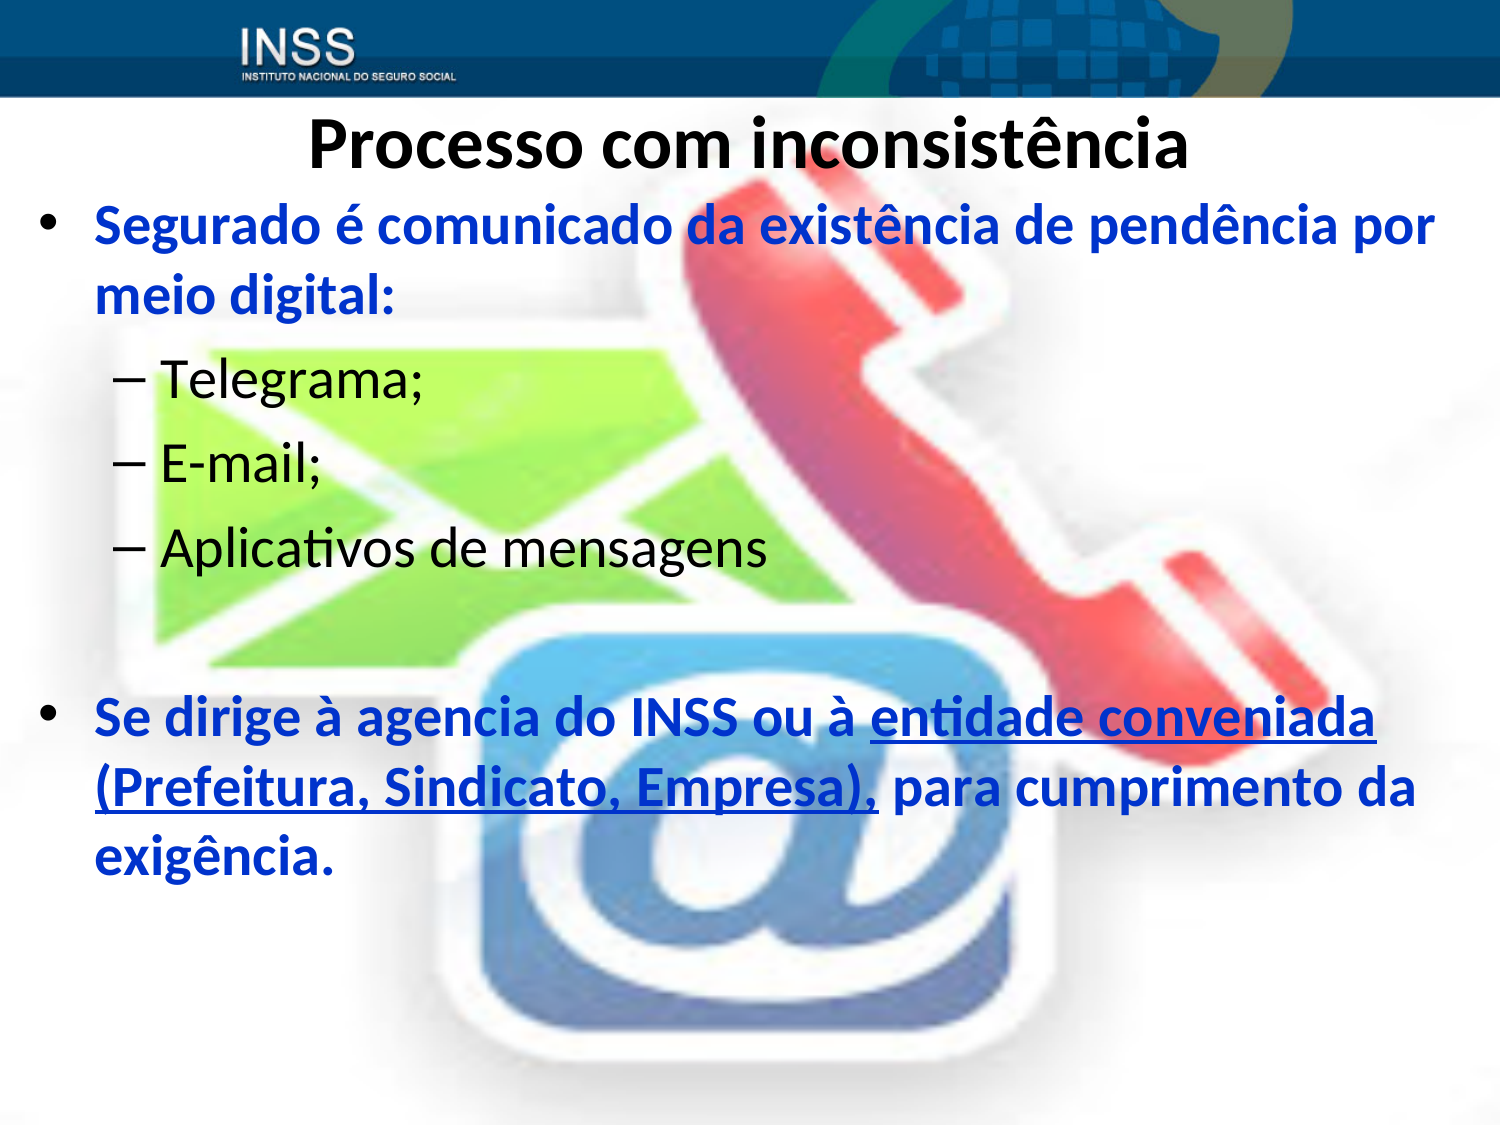

# Processo com inconsistência
Segurado é comunicado da existência de pendência por meio digital:
Telegrama;
E-mail;
Aplicativos de mensagens
Se dirige à agencia do INSS ou à entidade conveniada (Prefeitura, Sindicato, Empresa), para cumprimento da exigência.